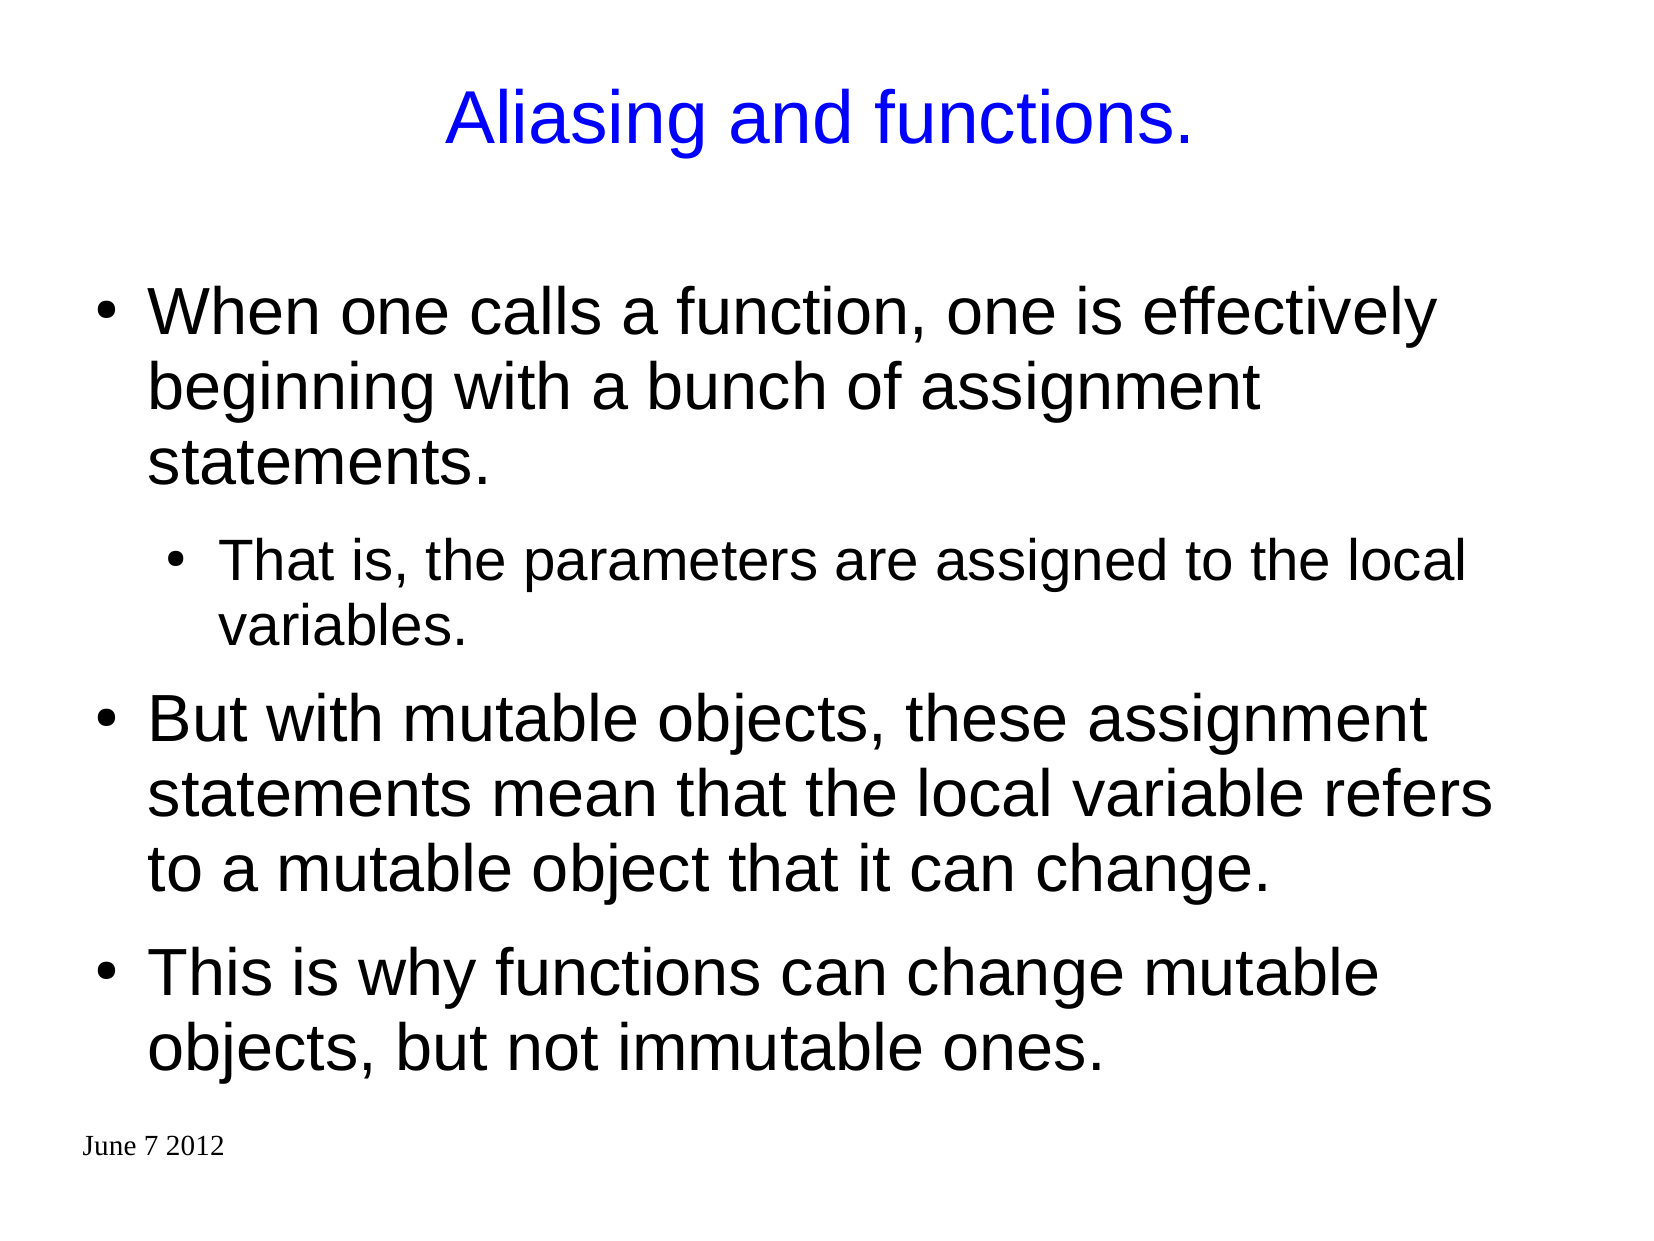

# Aliasing and functions.
When one calls a function, one is effectively beginning with a bunch of assignment statements.
That is, the parameters are assigned to the local variables.
But with mutable objects, these assignment statements mean that the local variable refers to a mutable object that it can change.
This is why functions can change mutable objects, but not immutable ones.
June 7 2012